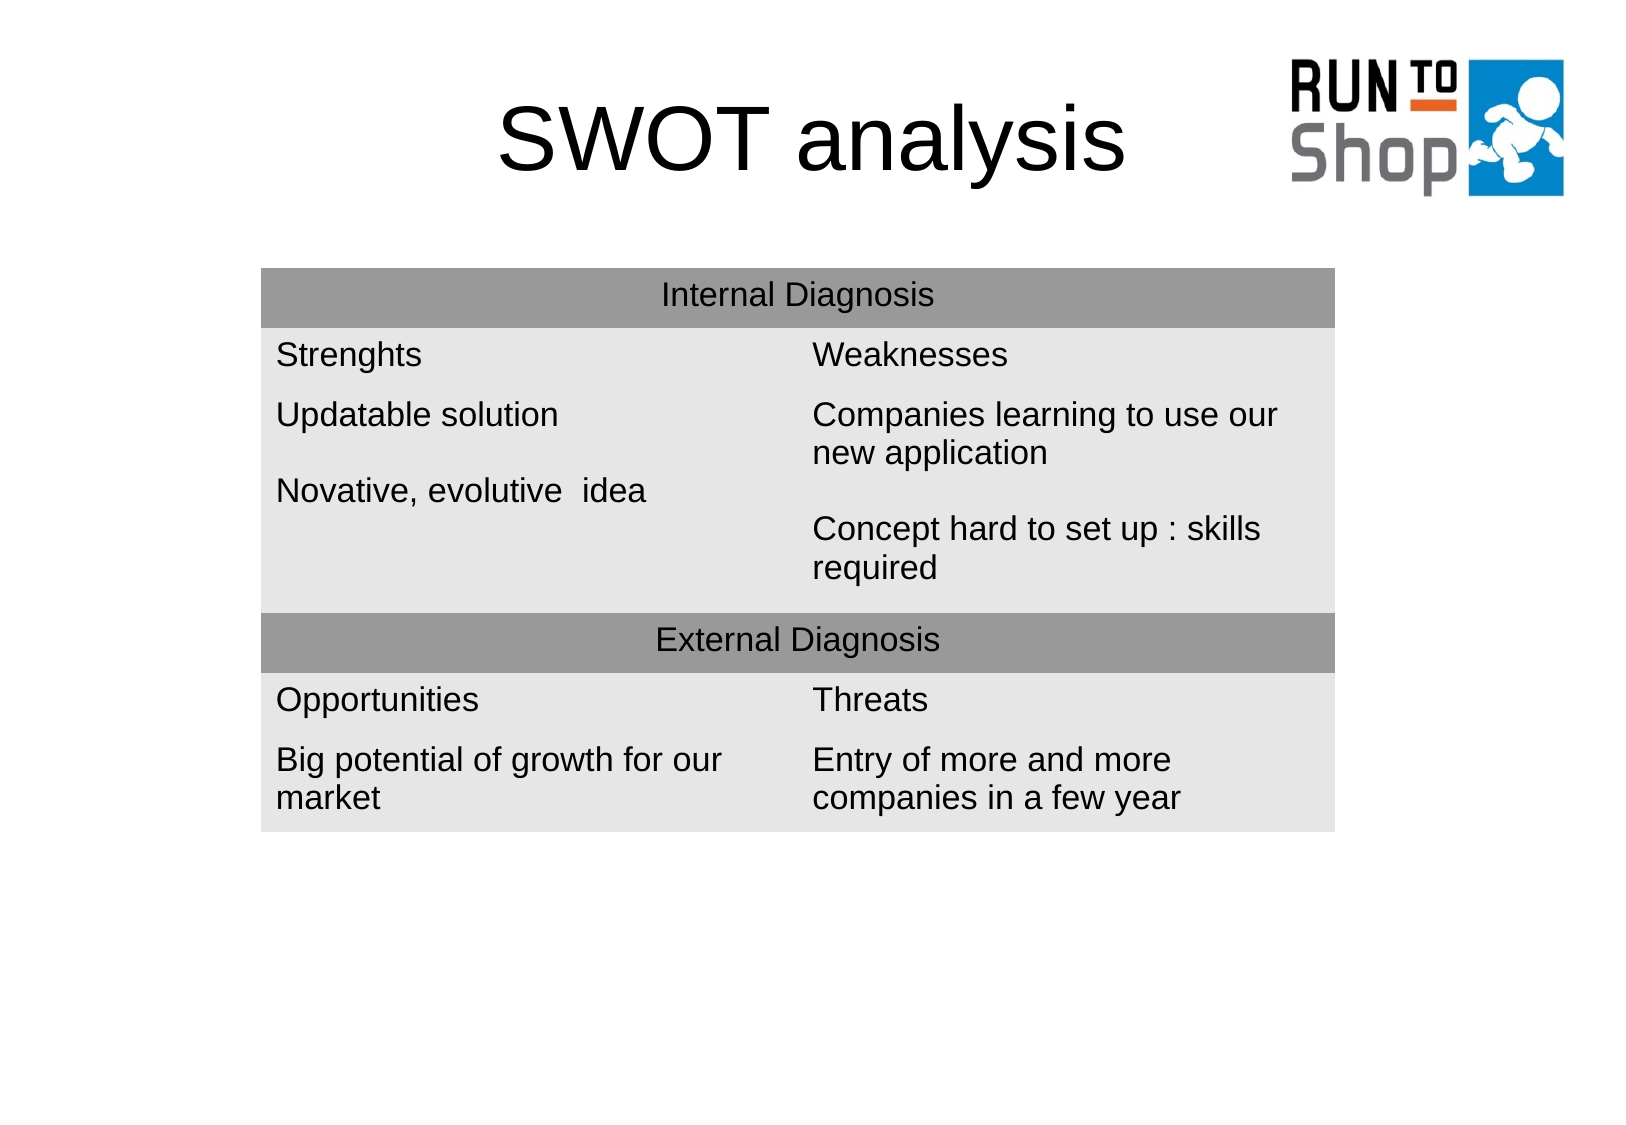

# SWOT analysis
| Internal Diagnosis | |
| --- | --- |
| Strenghts | Weaknesses |
| Updatable solution Novative, evolutive idea | Companies learning to use our new application Concept hard to set up : skills required |
| External Diagnosis | |
| Opportunities | Threats |
| Big potential of growth for our market | Entry of more and more companies in a few year |